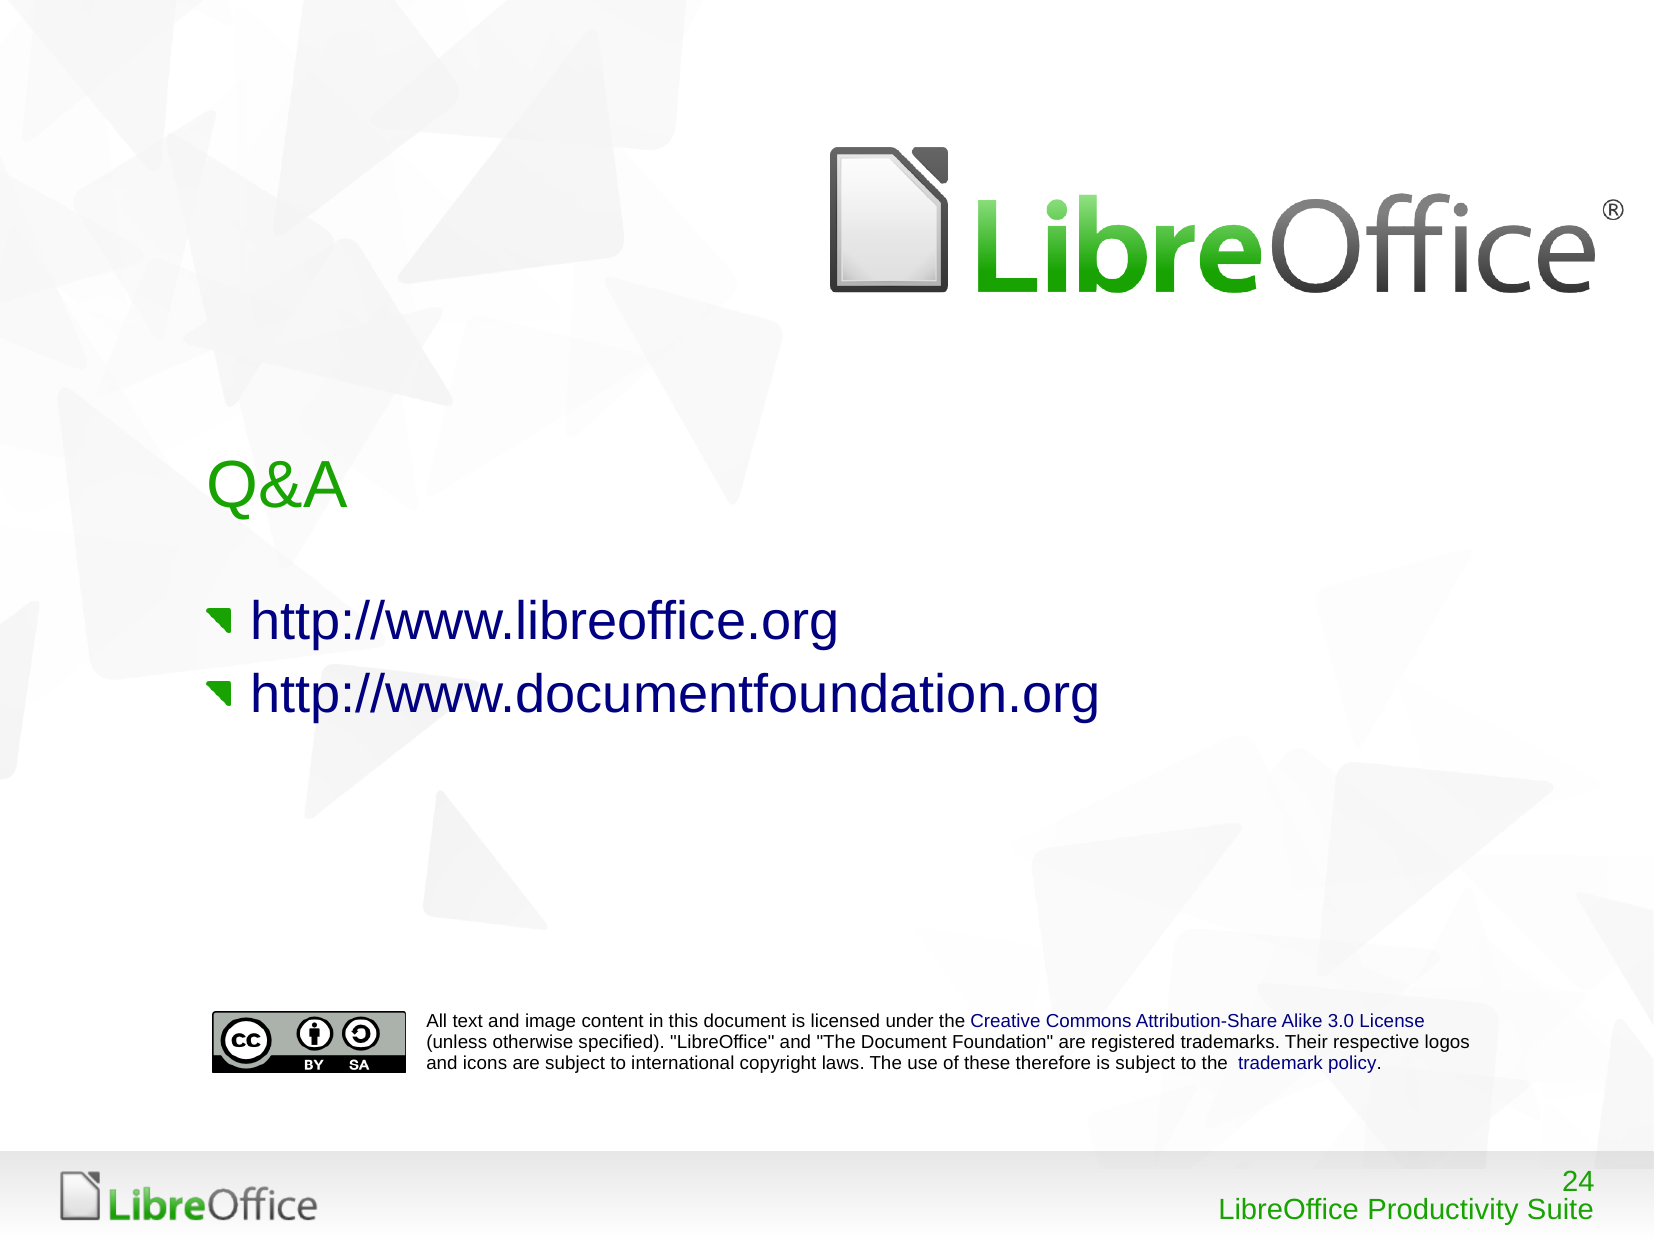

# Q&A
http://www.libreoffice.org
http://www.documentfoundation.org
24
LibreOffice Productivity Suite